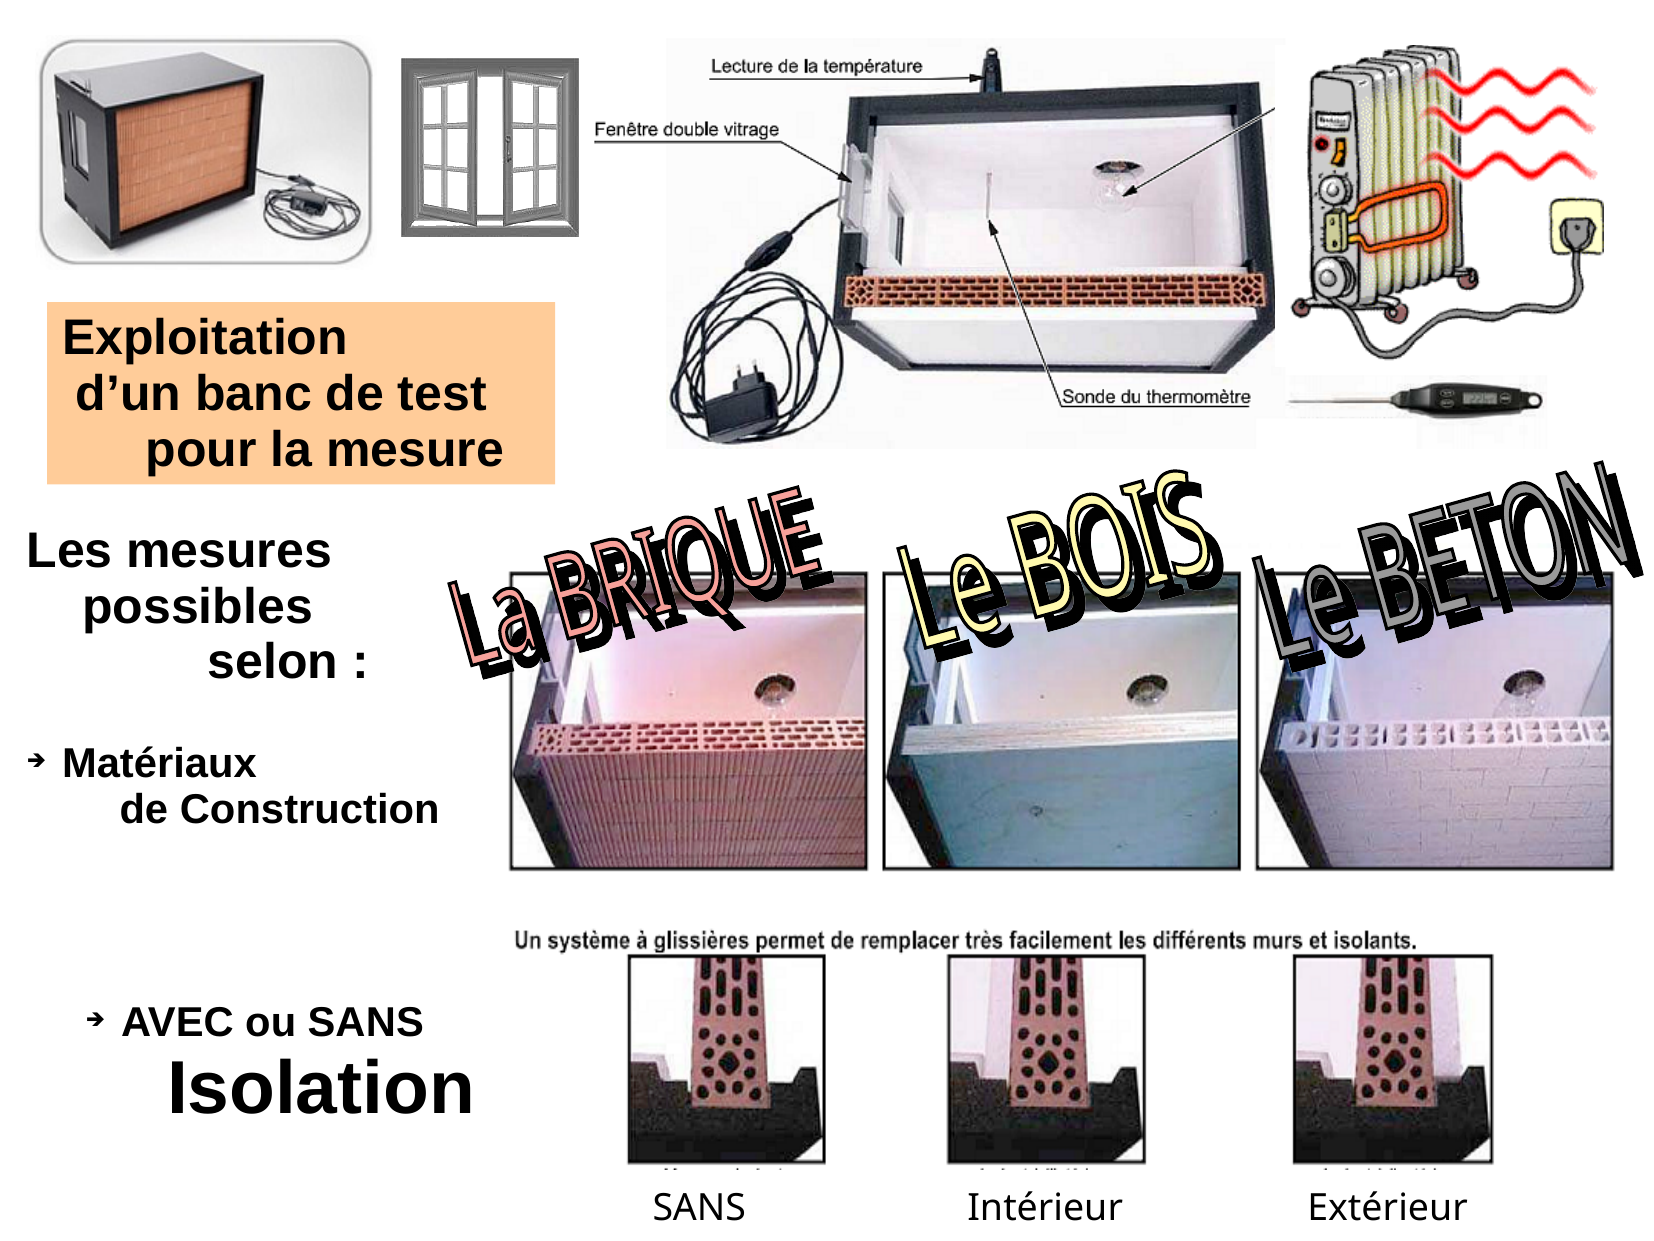

Exploitation
 d’un banc de test
 pour la mesure
Le BOIS
Le BETON
Les mesures
 possibles
 selon :
La BRIQUE
Matériaux
 de Construction
AVEC ou SANS
 Isolation
SANS
Intérieur
Extérieur